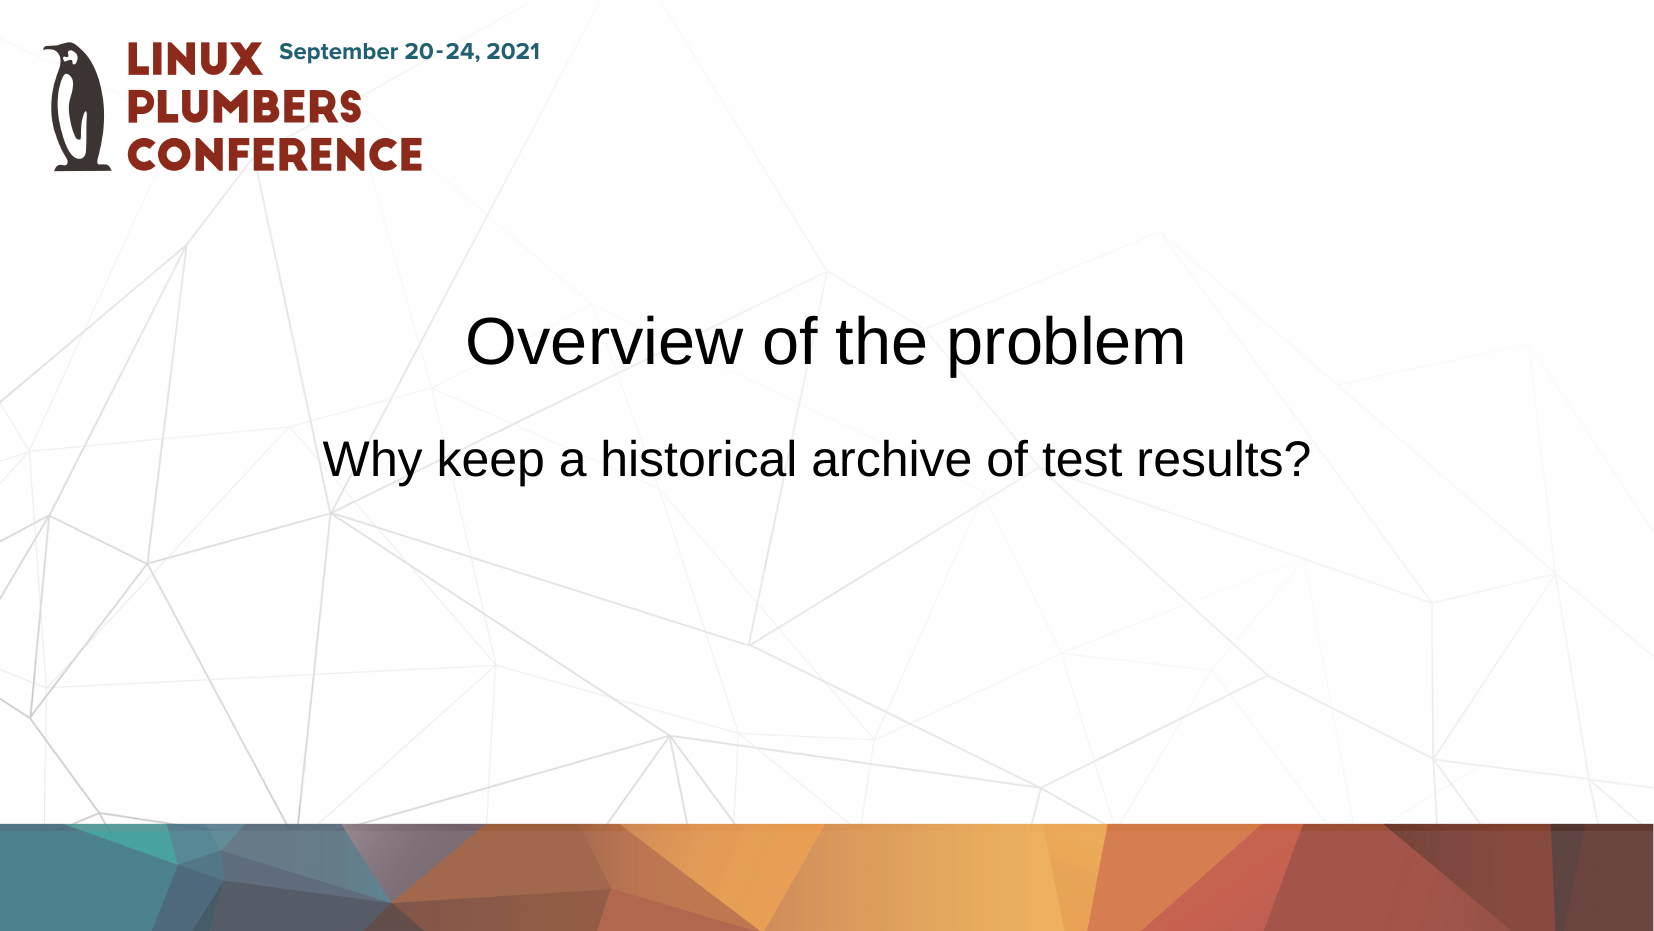

# Overview of the problem
Why keep a historical archive of test results?
4